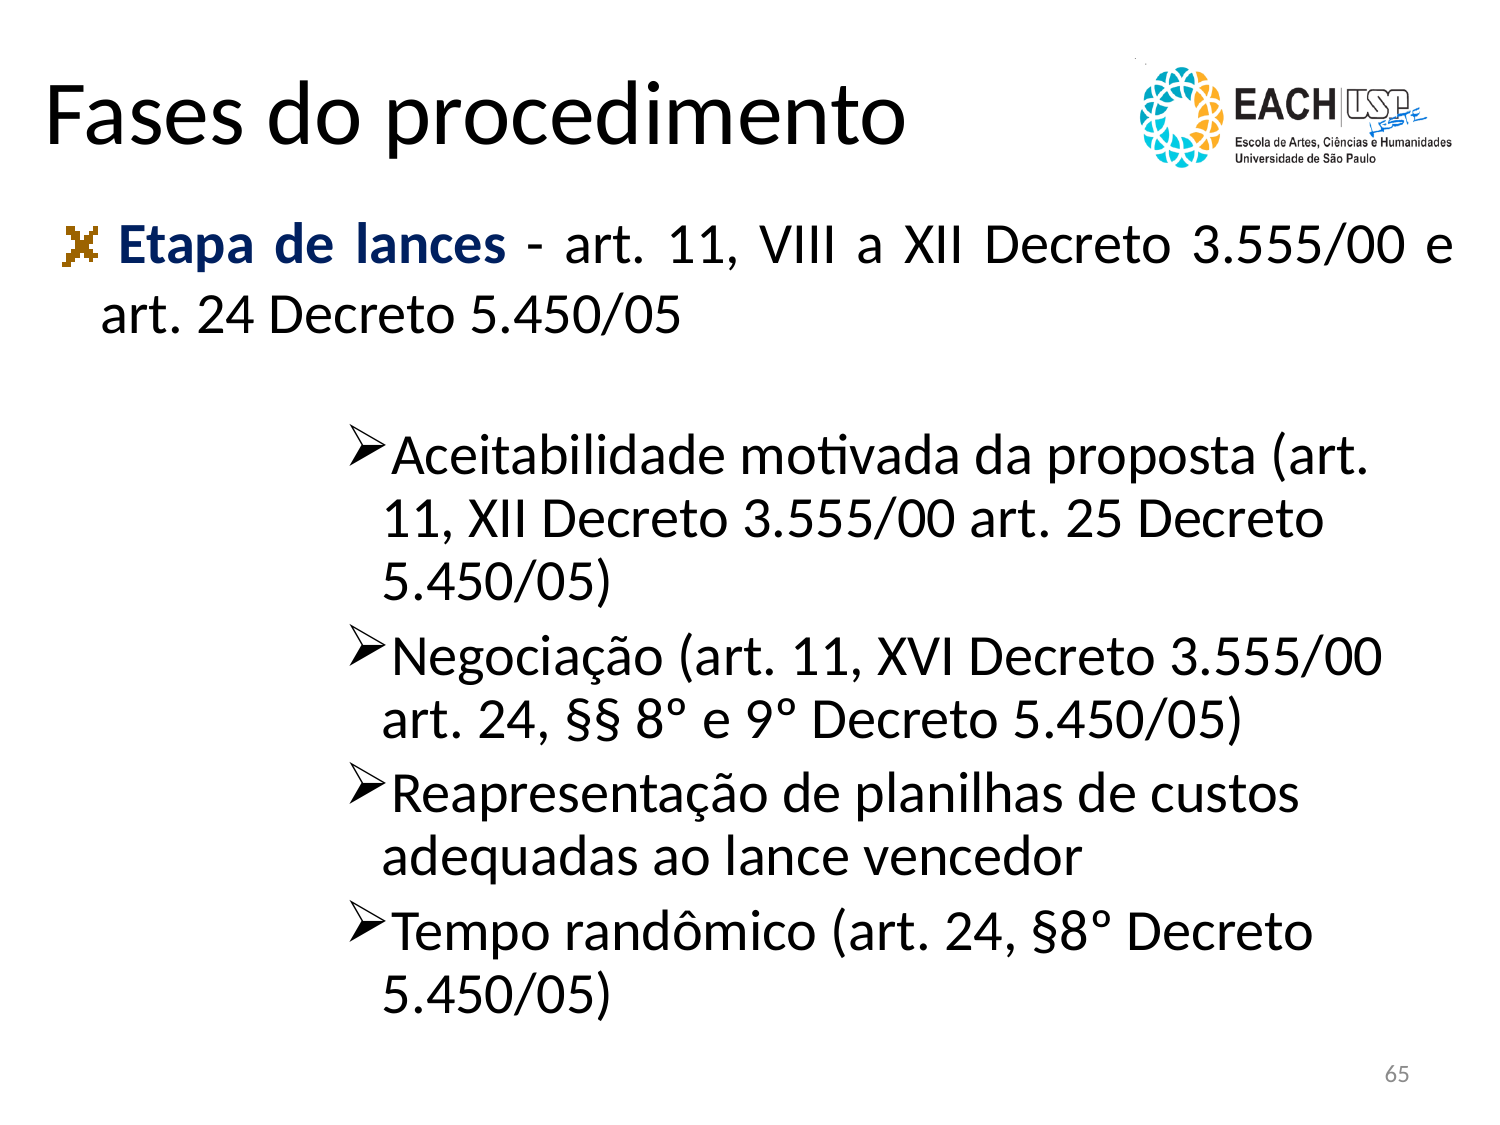

# Fases do procedimento
 Etapa de lances - art. 11, VIII a XII Decreto 3.555/00 e art. 24 Decreto 5.450/05
Aceitabilidade motivada da proposta (art. 11, XII Decreto 3.555/00 art. 25 Decreto 5.450/05)
Negociação (art. 11, XVI Decreto 3.555/00 art. 24, §§ 8º e 9º Decreto 5.450/05)
Reapresentação de planilhas de custos adequadas ao lance vencedor
Tempo randômico (art. 24, §8º Decreto 5.450/05)